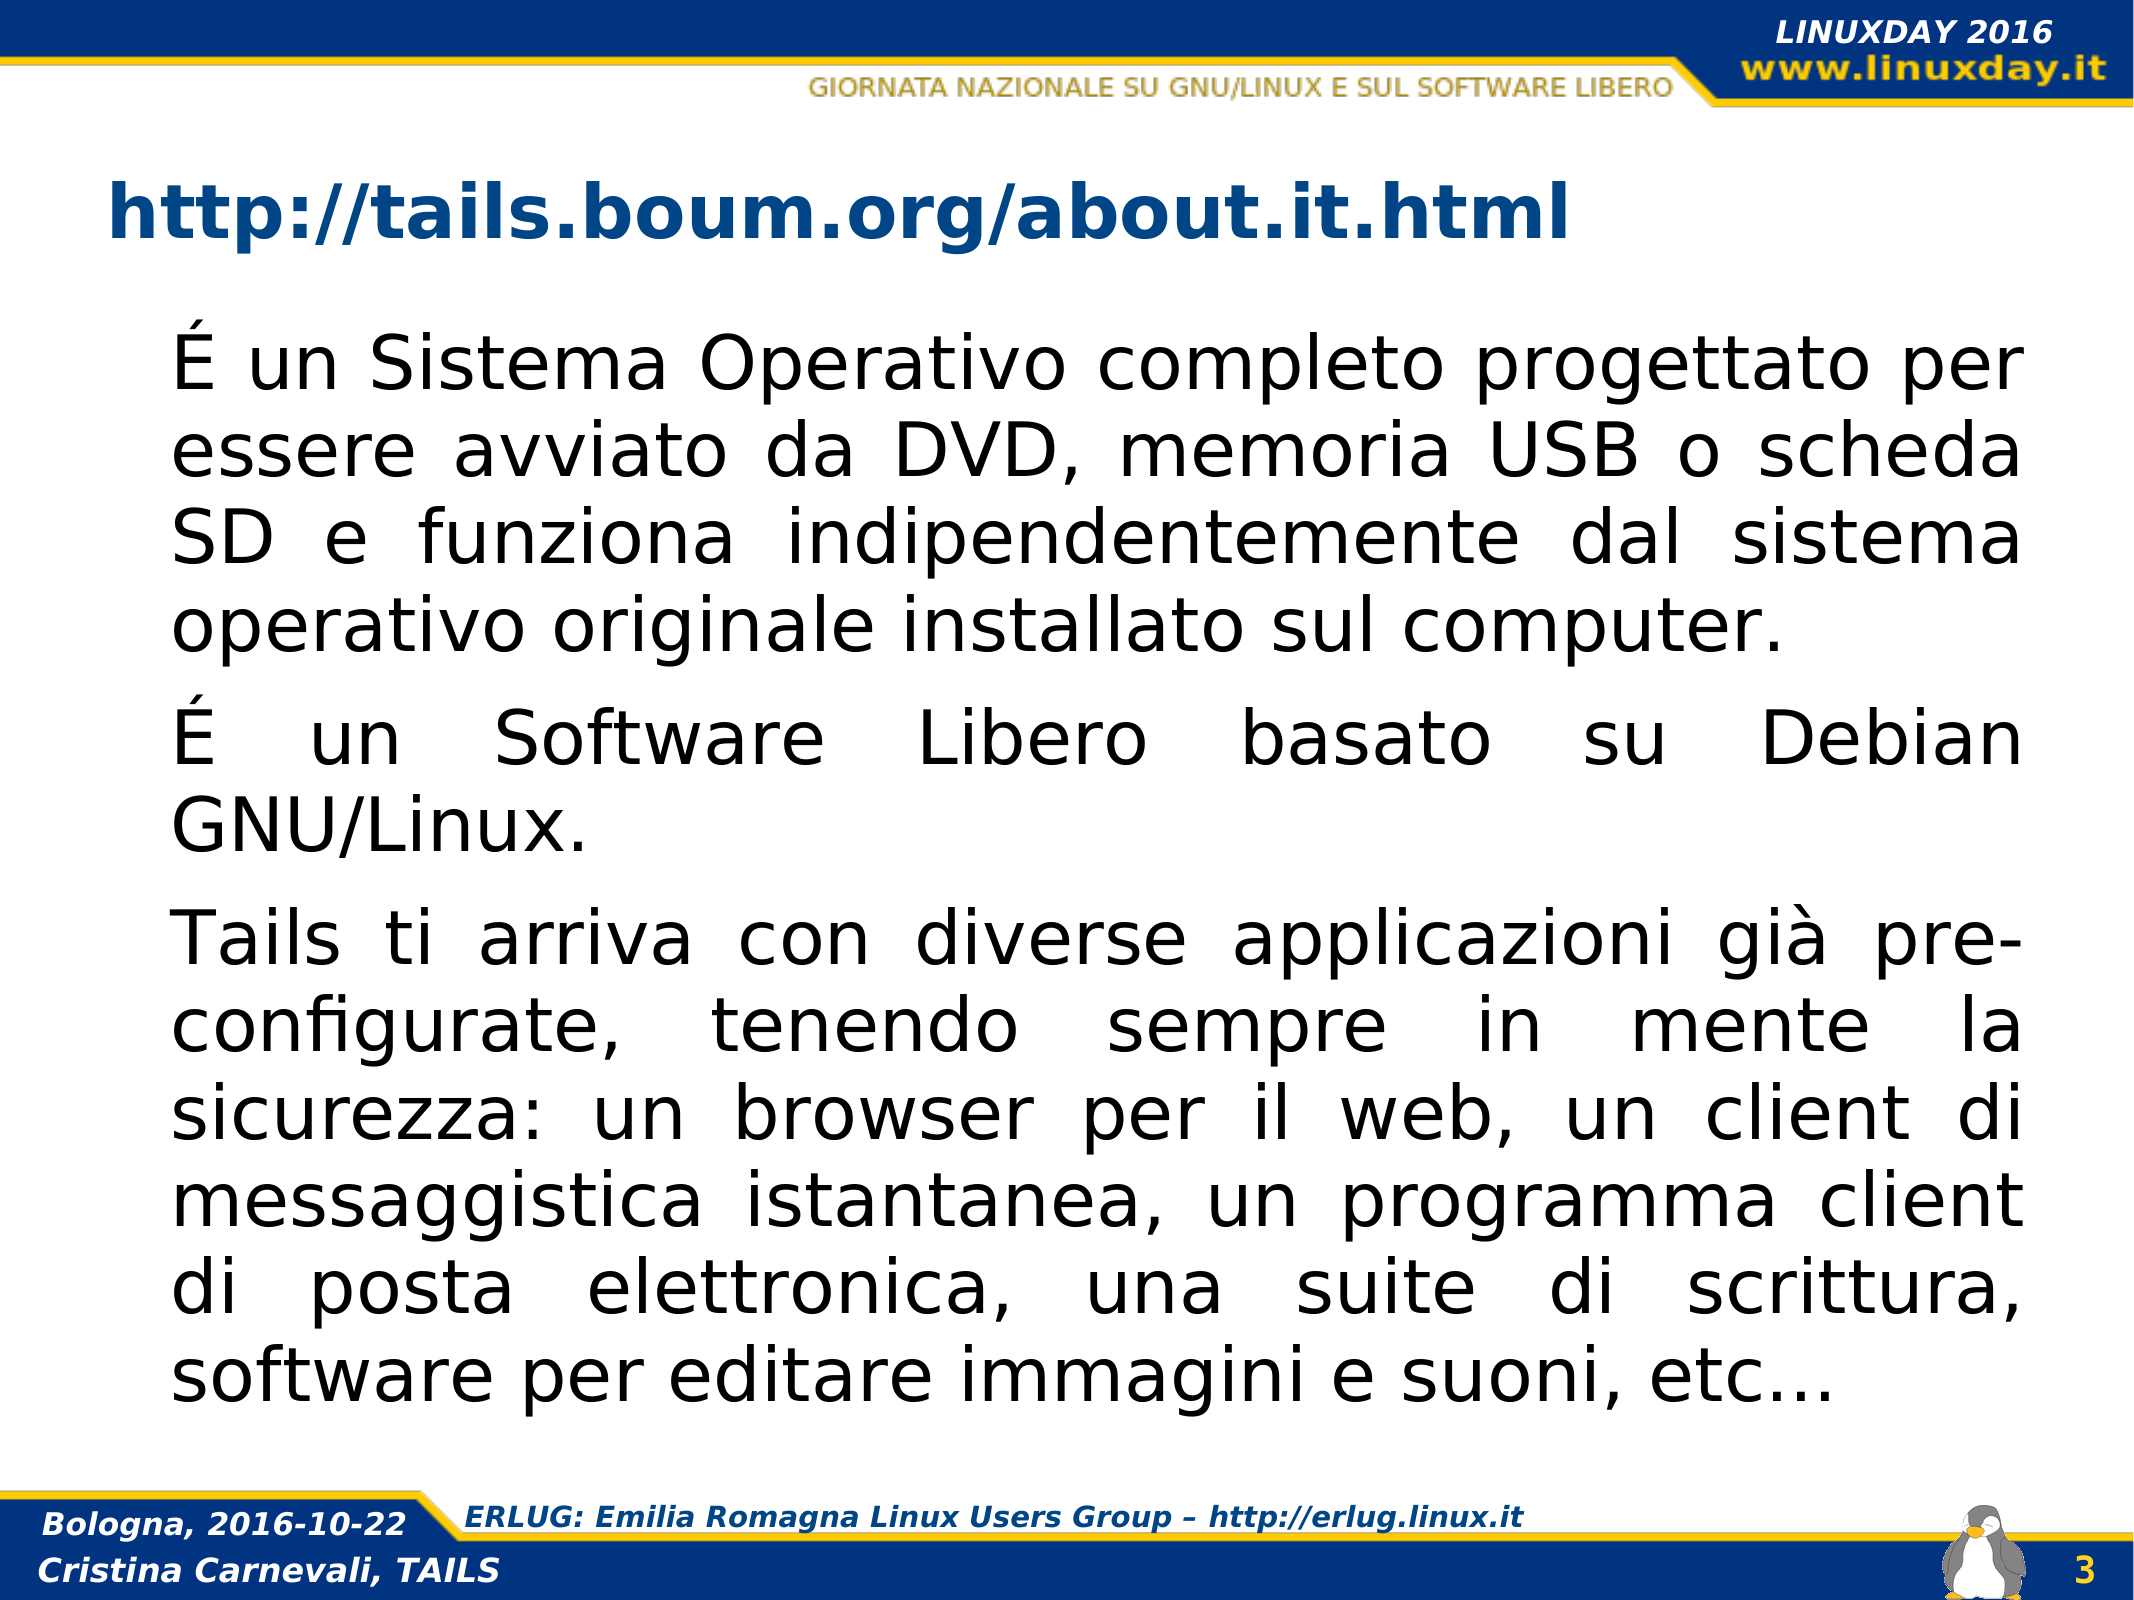

# http://tails.boum.org/about.it.html
É un Sistema Operativo completo progettato per essere avviato da DVD, memoria USB o scheda SD e funziona indipendentemente dal sistema operativo originale installato sul computer.
É un Software Libero basato su Debian GNU/Linux.
Tails ti arriva con diverse applicazioni già pre-configurate, tenendo sempre in mente la sicurezza: un browser per il web, un client di messaggistica istantanea, un programma client di posta elettronica, una suite di scrittura, software per editare immagini e suoni, etc...